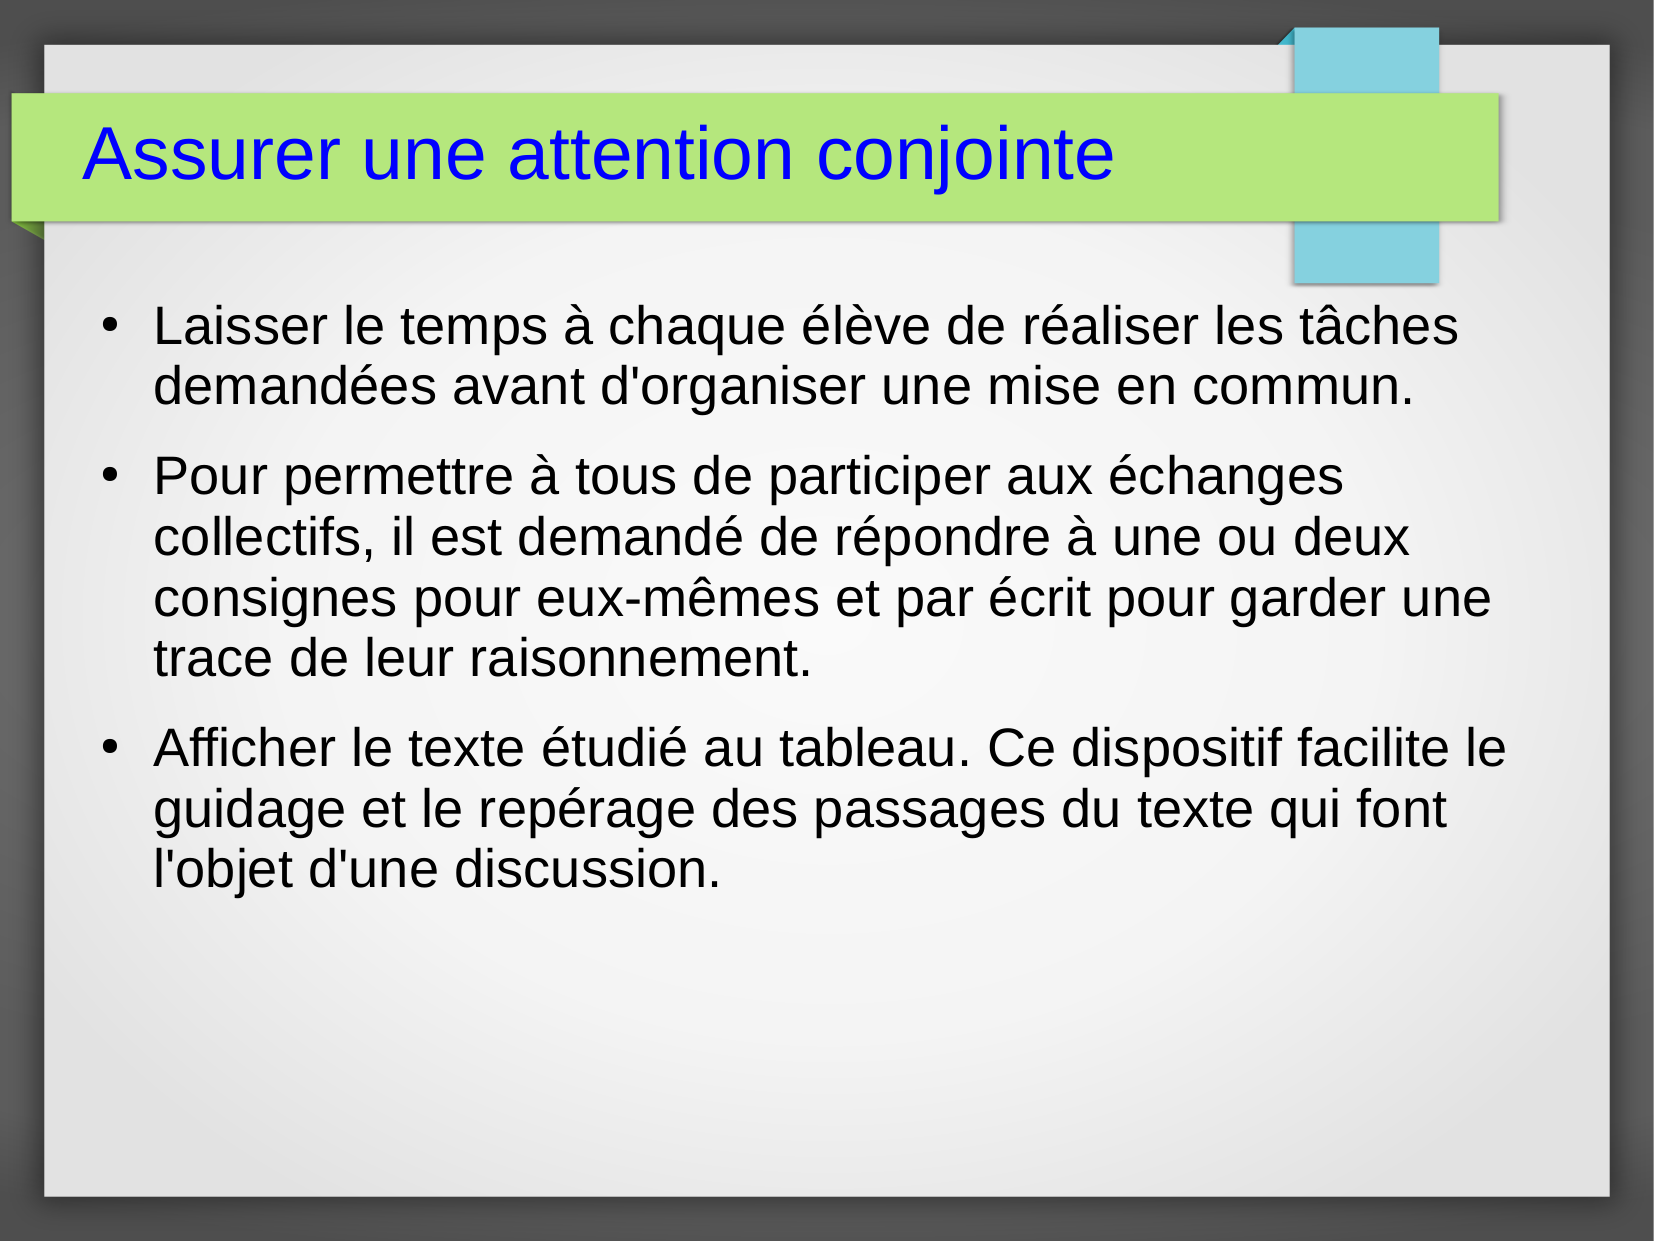

# Assurer une attention conjointe
Laisser le temps à chaque élève de réaliser les tâches demandées avant d'organiser une mise en commun.
Pour permettre à tous de participer aux échanges collectifs, il est demandé de répondre à une ou deux consignes pour eux-mêmes et par écrit pour garder une trace de leur raisonnement.
Afficher le texte étudié au tableau. Ce dispositif facilite le guidage et le repérage des passages du texte qui font l'objet d'une discussion.